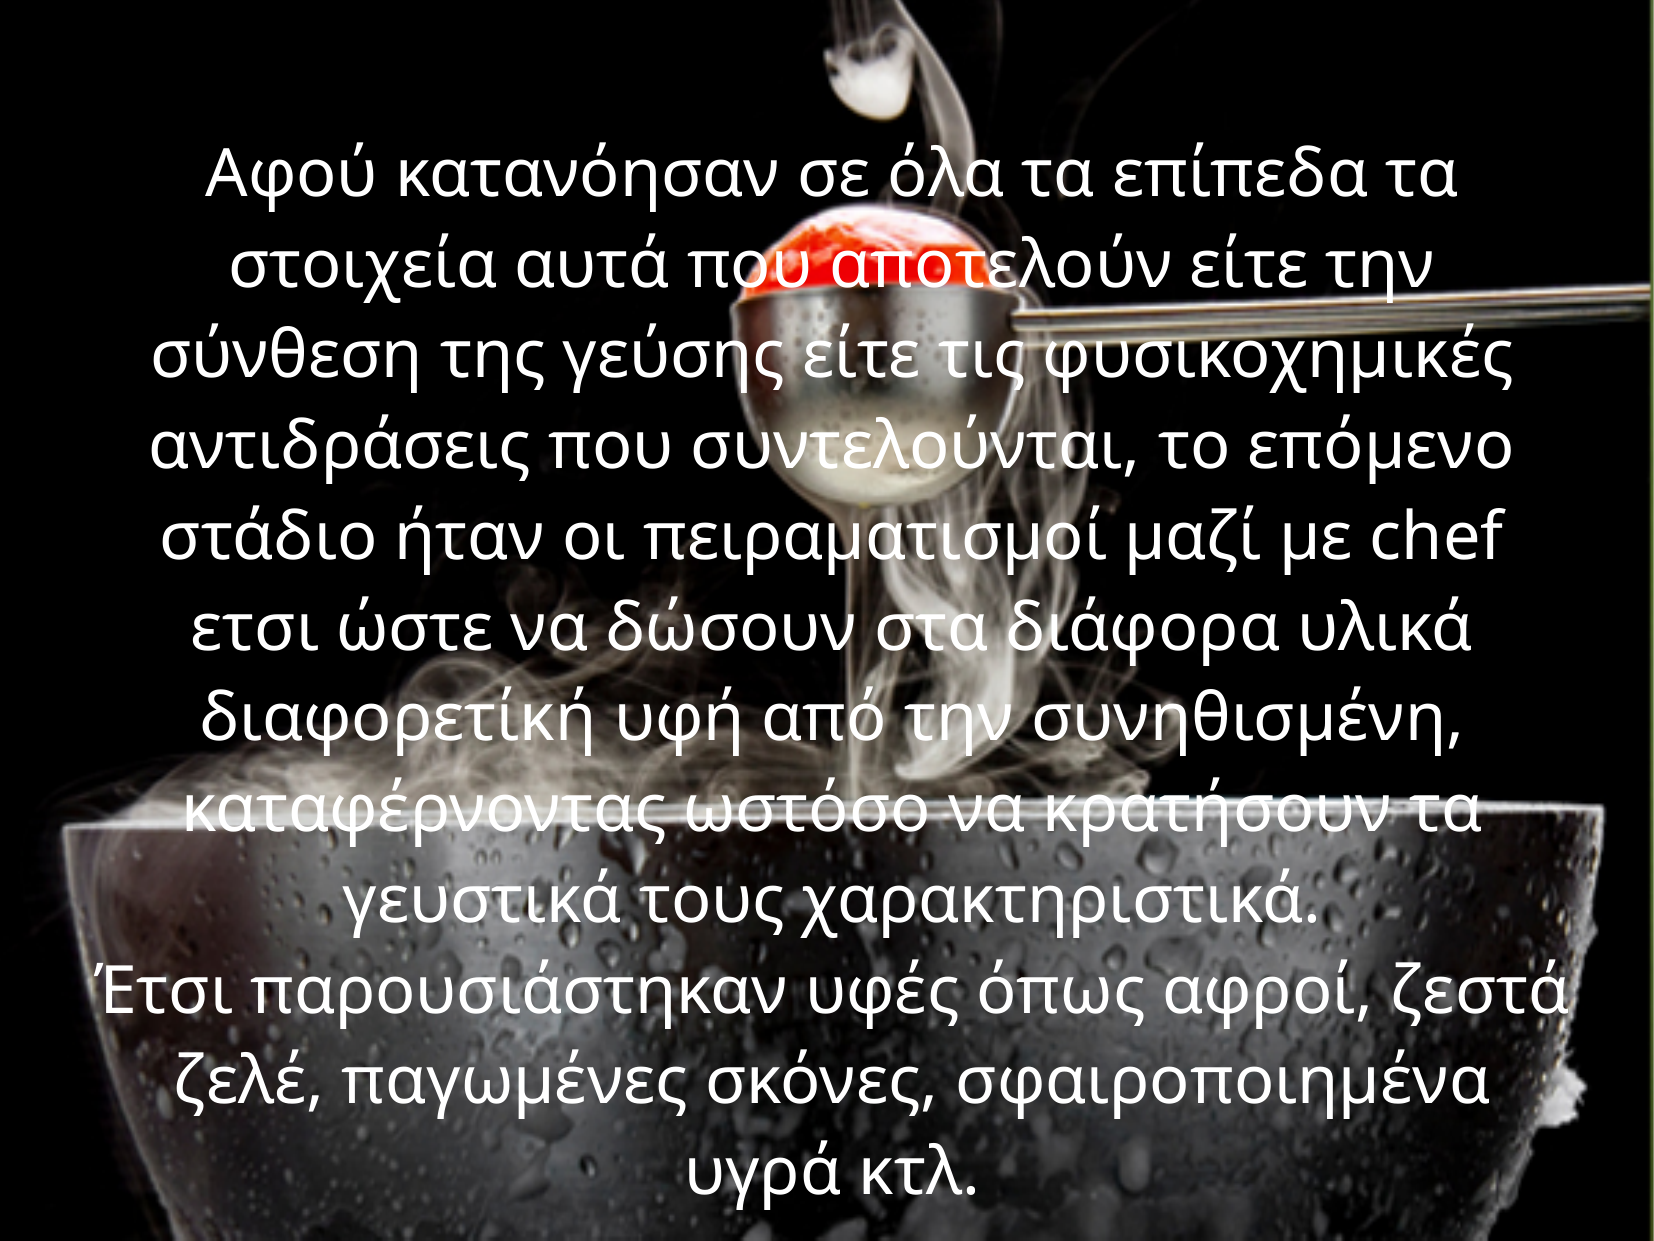

# Αφού κατανόησαν σε όλα τα επίπεδα τα στοιχεία αυτά που αποτελούν είτε την σύνθεση της γεύσης είτε τις φυσικοχημικές αντιδράσεις που συντελούνται, το επόμενο στάδιο ήταν οι πειραματισμοί μαζί με chef ετσι ώστε να δώσουν στα διάφορα υλικά διαφορετίκή υφή από την συνηθισμένη, καταφέρνοντας ωστόσο να κρατήσουν τα γευστικά τους χαρακτηριστικά.
Έτσι παρουσιάστηκαν υφές όπως αφροί, ζεστά ζελέ, παγωμένες σκόνες, σφαιροποιημένα υγρά κτλ.